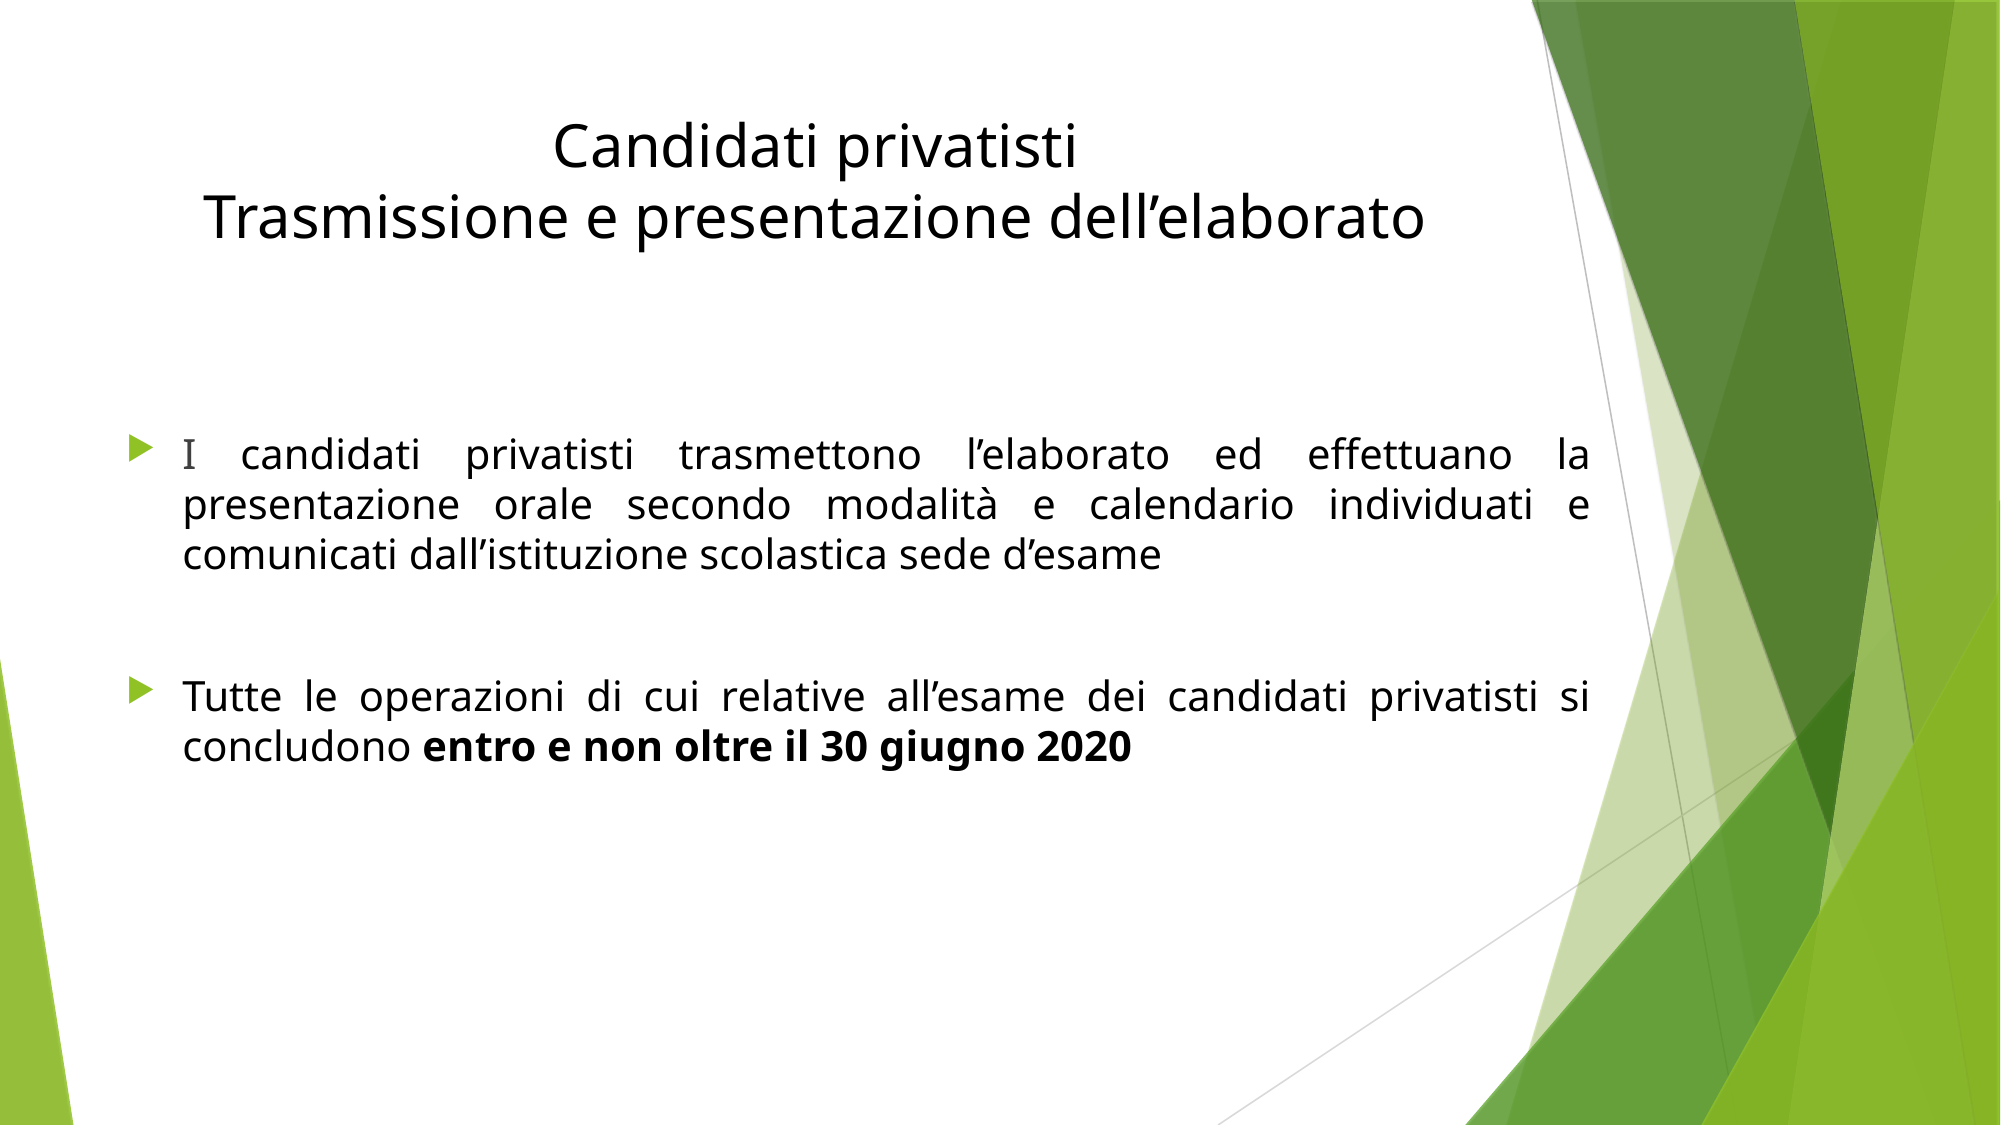

# Candidati privatisti Trasmissione e presentazione dell’elaborato
I candidati privatisti trasmettono l’elaborato ed effettuano la presentazione orale secondo modalità e calendario individuati e comunicati dall’istituzione scolastica sede d’esame
Tutte le operazioni di cui relative all’esame dei candidati privatisti si concludono entro e non oltre il 30 giugno 2020